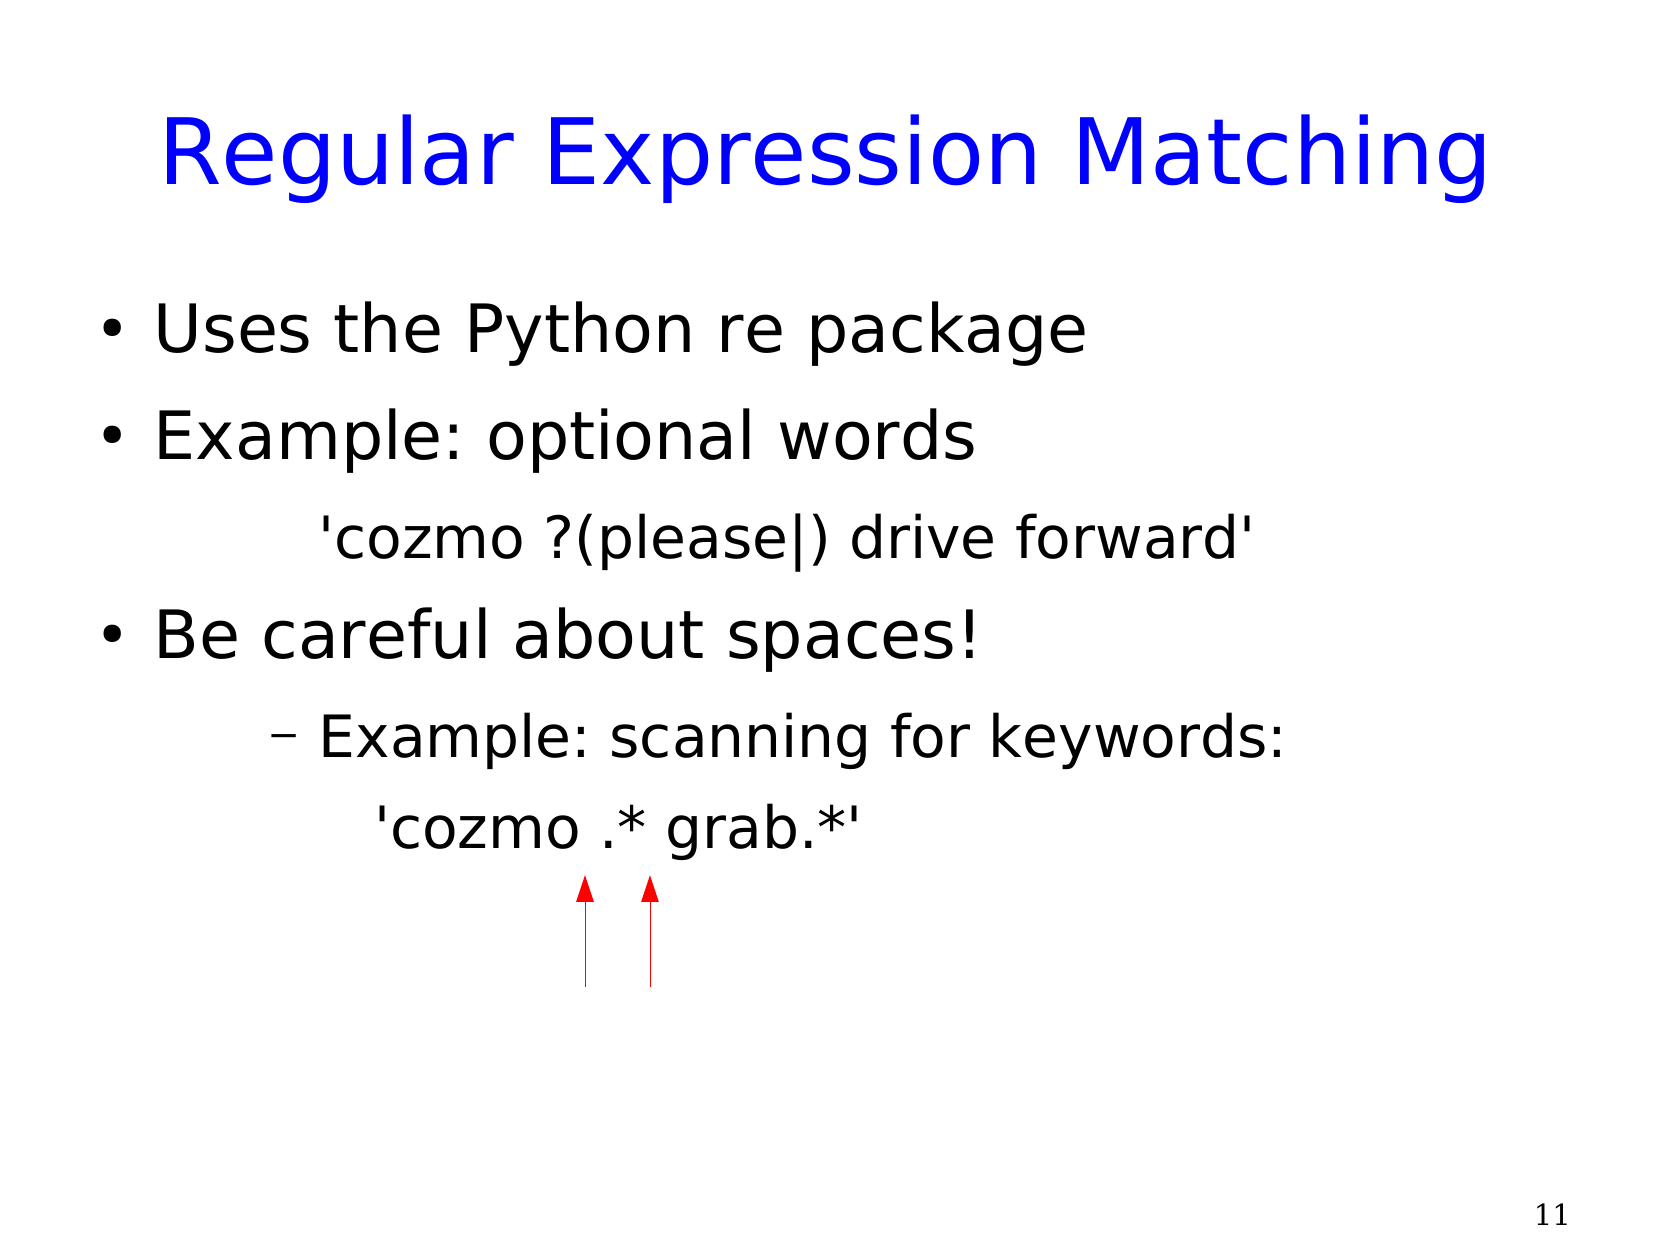

# Regular Expression Matching
Uses the Python re package
Example: optional words
'cozmo ?(please|) drive forward'
Be careful about spaces!
Example: scanning for keywords:
 'cozmo .* grab.*'
11